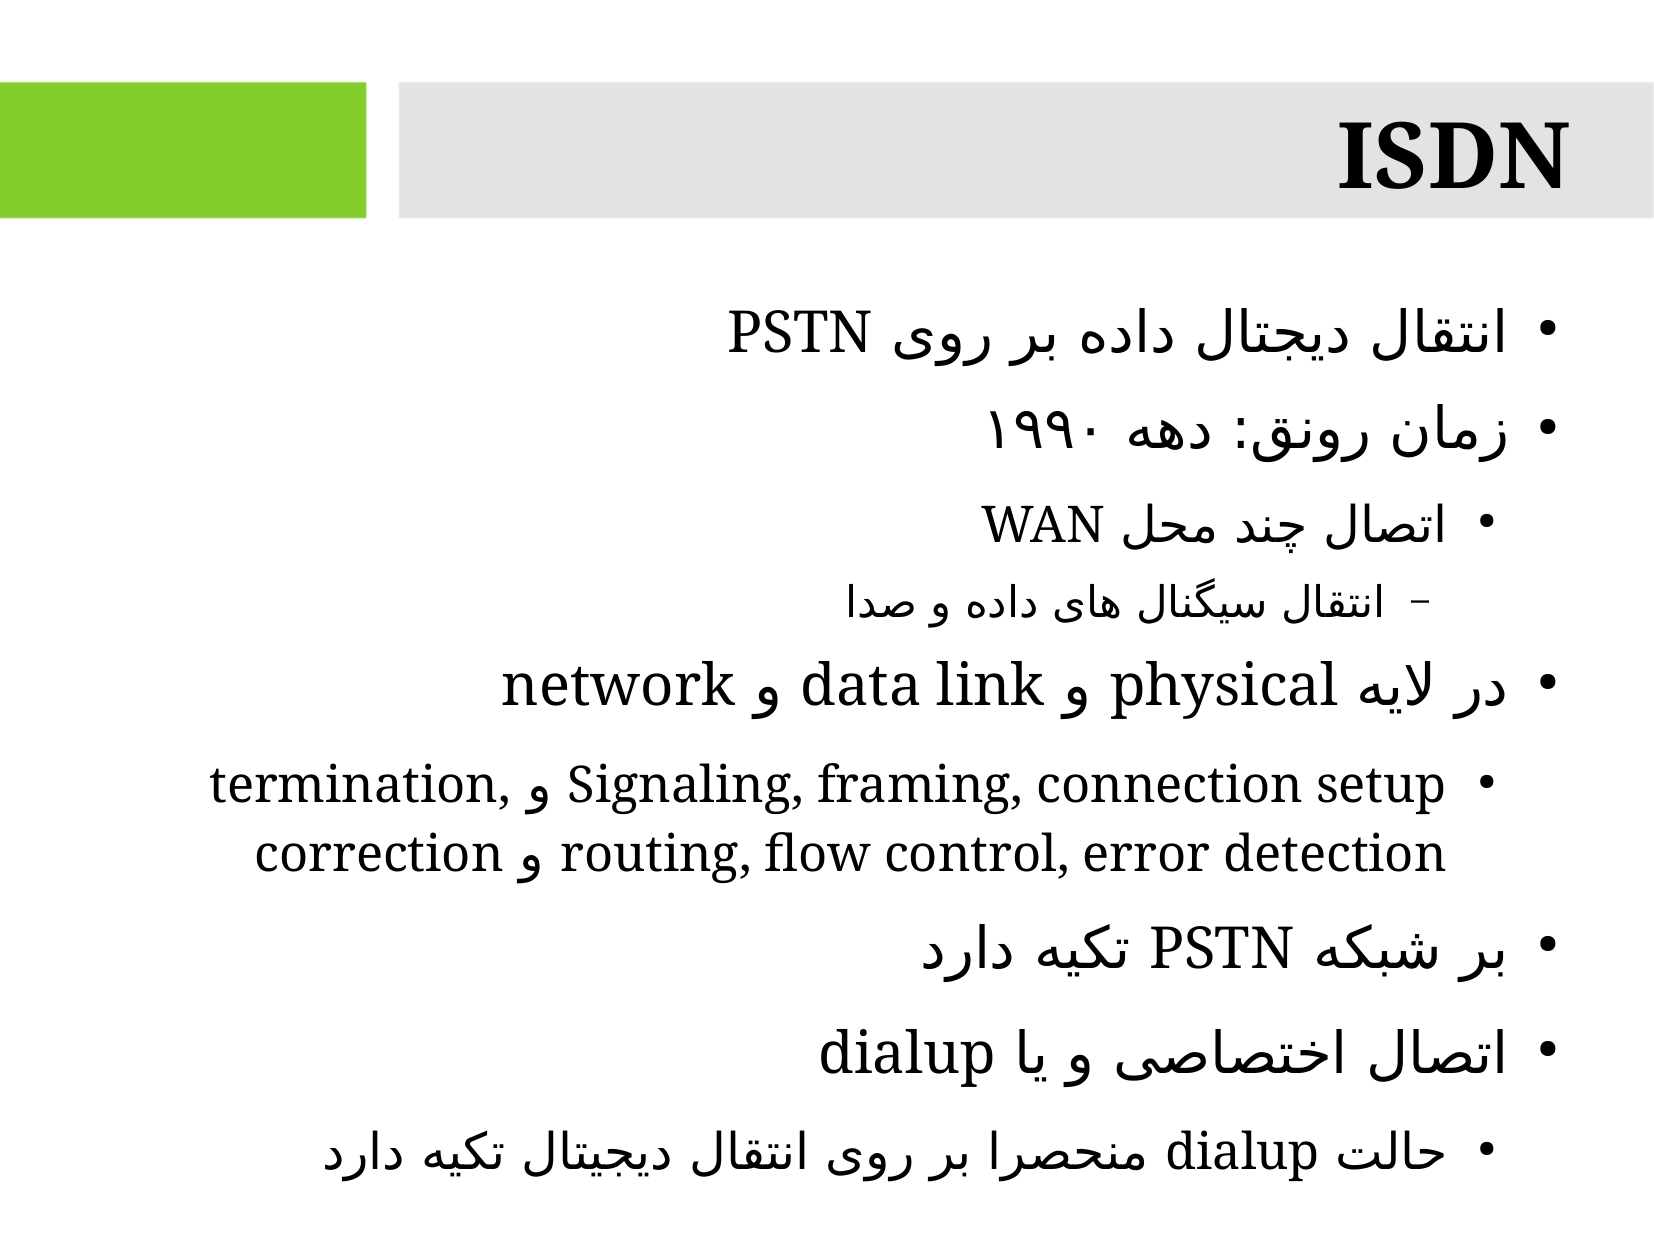

# ISDN
انتقال دیجتال داده بر روی PSTN
زمان رونق: دهه ۱۹۹۰
اتصال چند محل WAN
انتقال سیگنال های داده و صدا
در لایه physical و data link و network
Signaling, framing, connection setup و termination, routing, flow control, error detection و correction
بر شبکه PSTN تکیه دارد
اتصال اختصاصی و یا dialup
حالت dialup منحصرا بر روی انتقال دیجیتال تکیه دارد